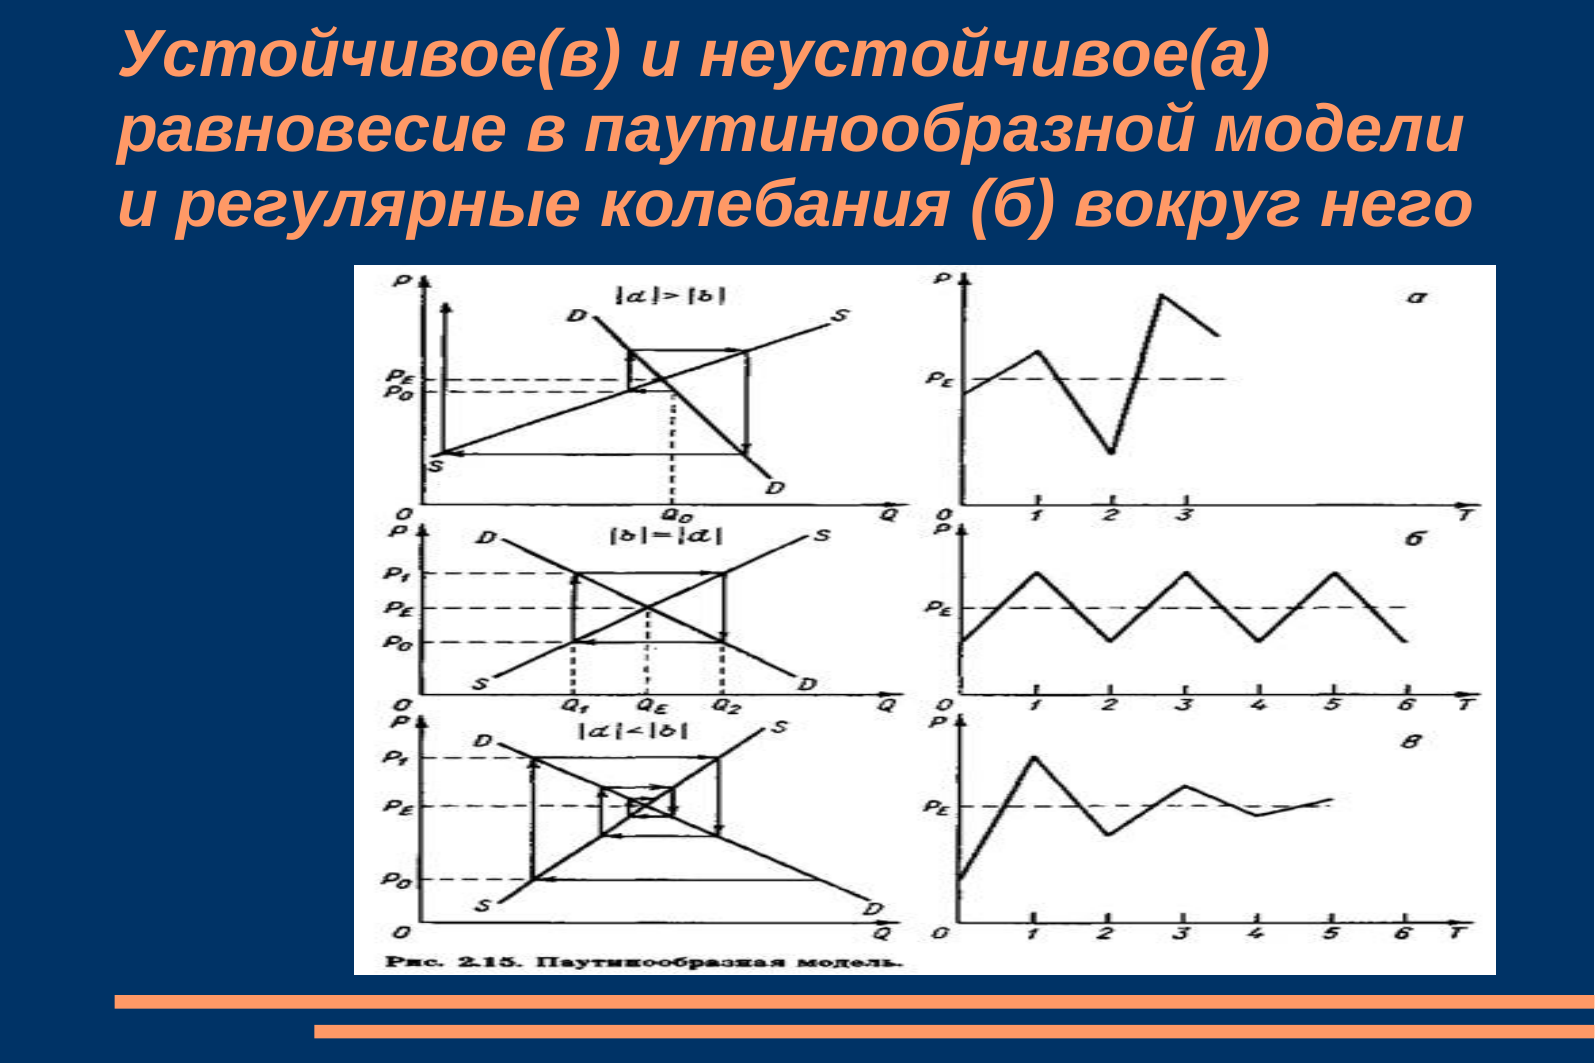

# Устойчивое(в) и неустойчивое(а) равновесие в паутинообразной модели и регулярные колебания (б) вокруг него